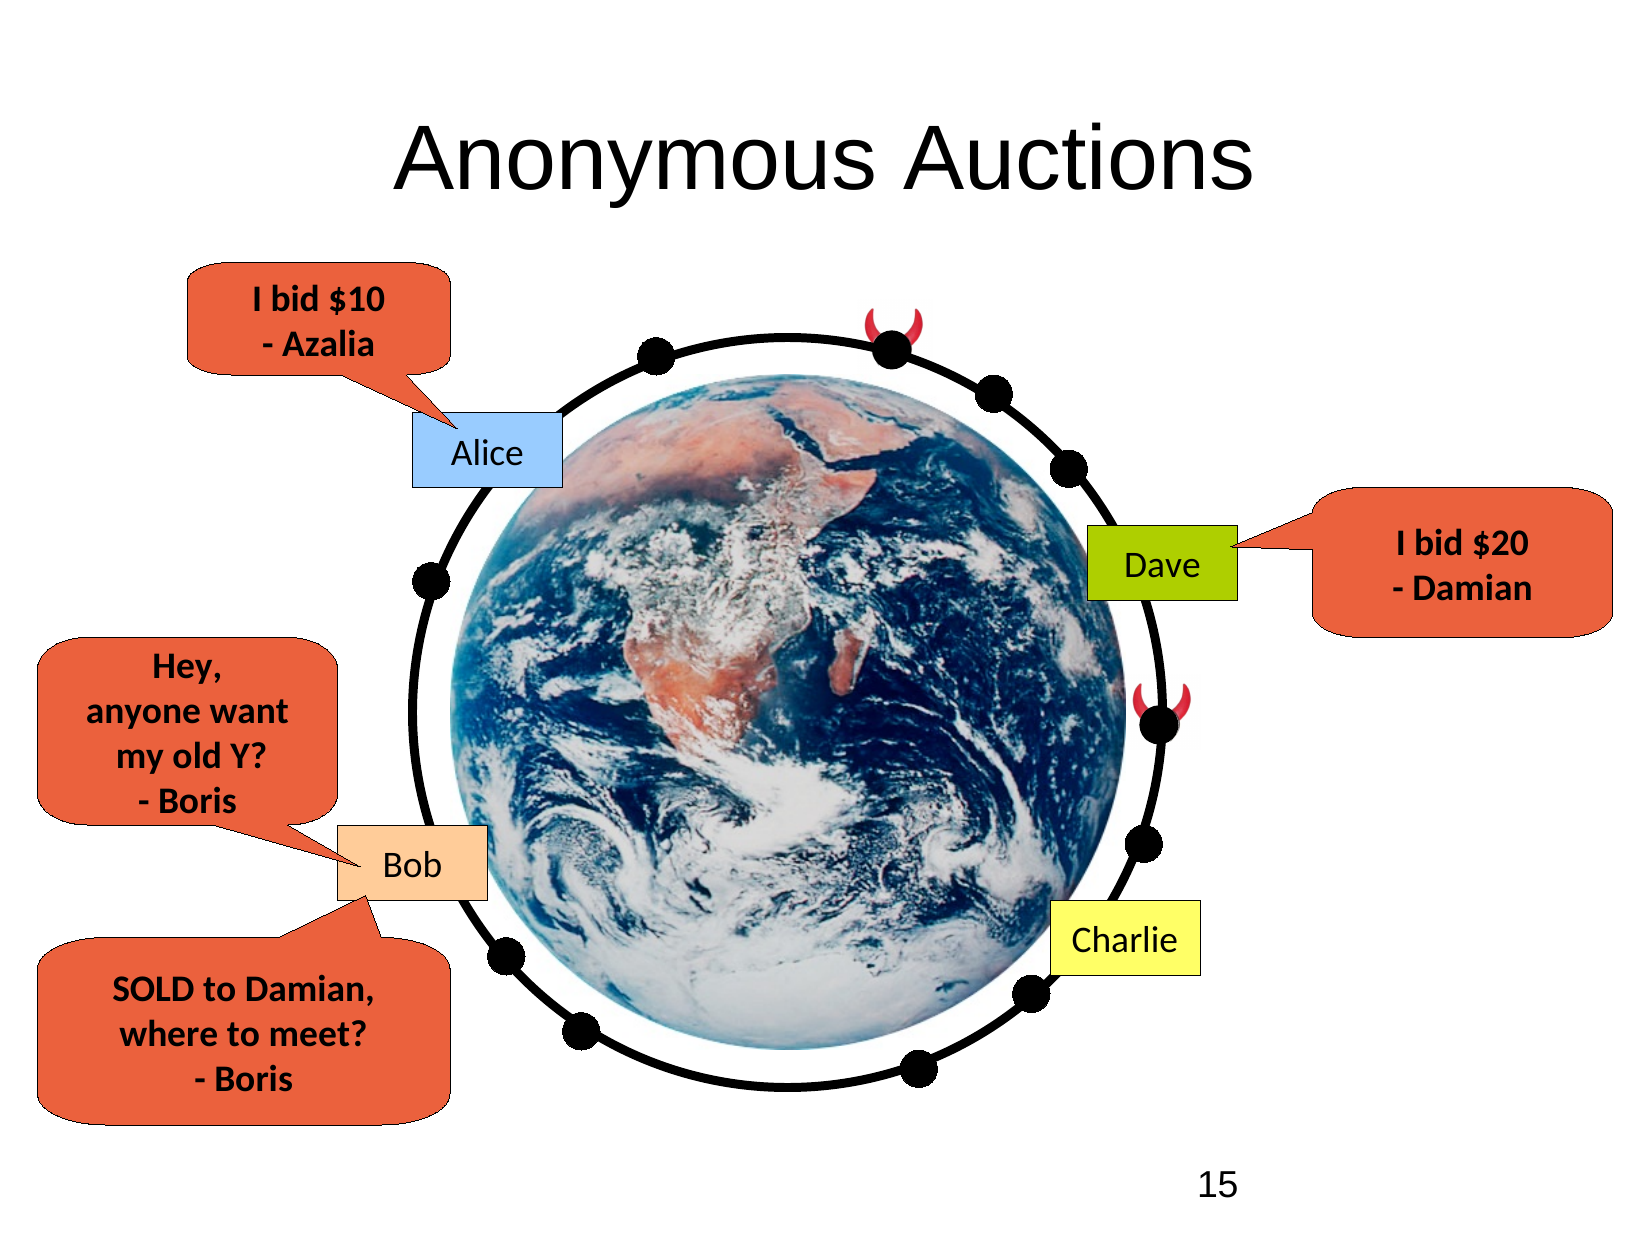

# Anonymous Auctions
I bid $10
- Azalia
Alice
I bid $20
- Damian
Dave
Hey,
anyone want
 my old Y?
- Boris
Bob
Charlie
SOLD to Damian,
where to meet?
- Boris
15